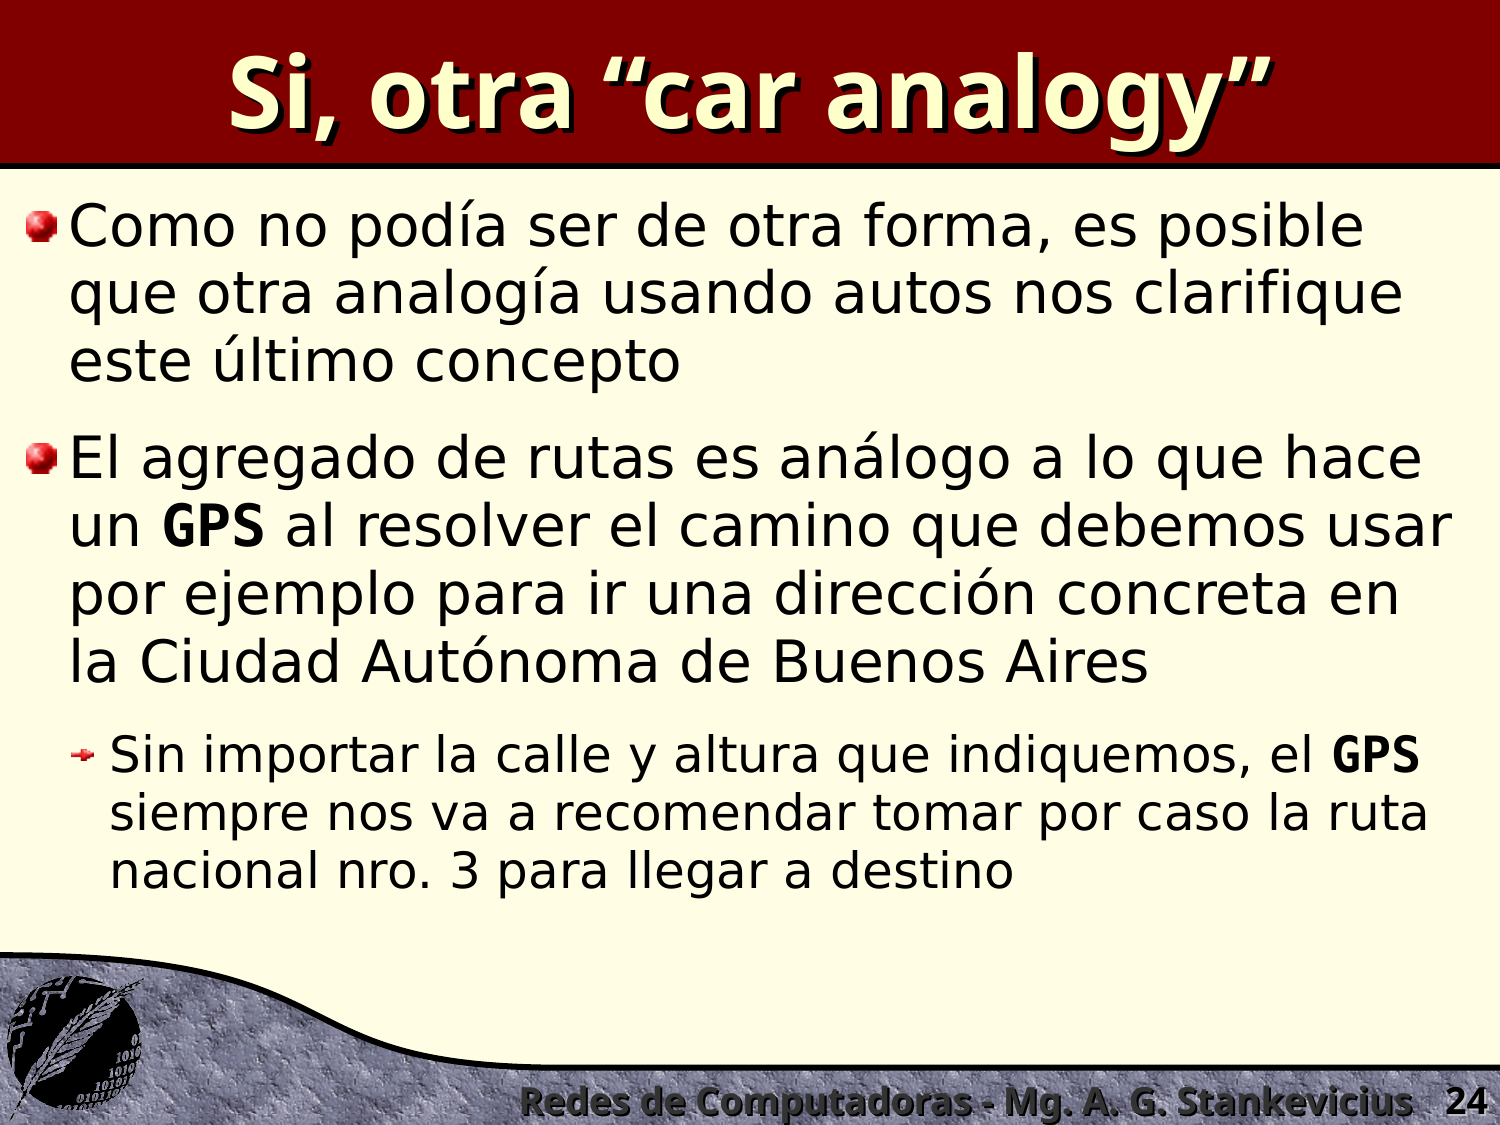

# Si, otra “car analogy”
Como no podía ser de otra forma, es posible que otra analogía usando autos nos clarifique este último concepto
El agregado de rutas es análogo a lo que hace un GPS al resolver el camino que debemos usar por ejemplo para ir una dirección concreta en
la Ciudad Autónoma de Buenos Aires
Sin importar la calle y altura que indiquemos, el GPS siempre nos va a recomendar tomar por caso la ruta nacional nro. 3 para llegar a destino
24